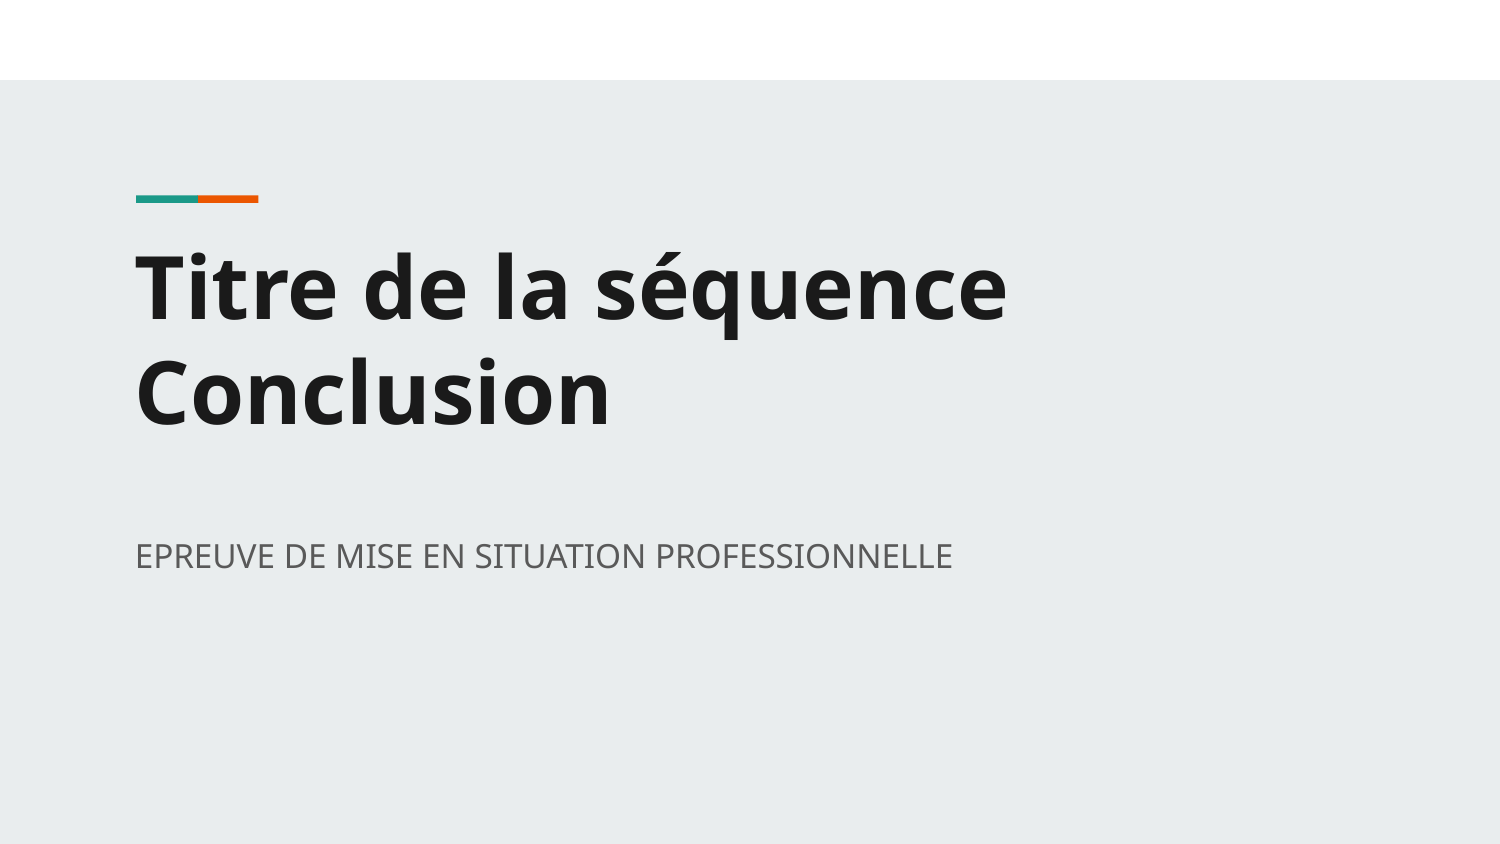

# Titre de la séquence Conclusion
EPREUVE DE MISE EN SITUATION PROFESSIONNELLE